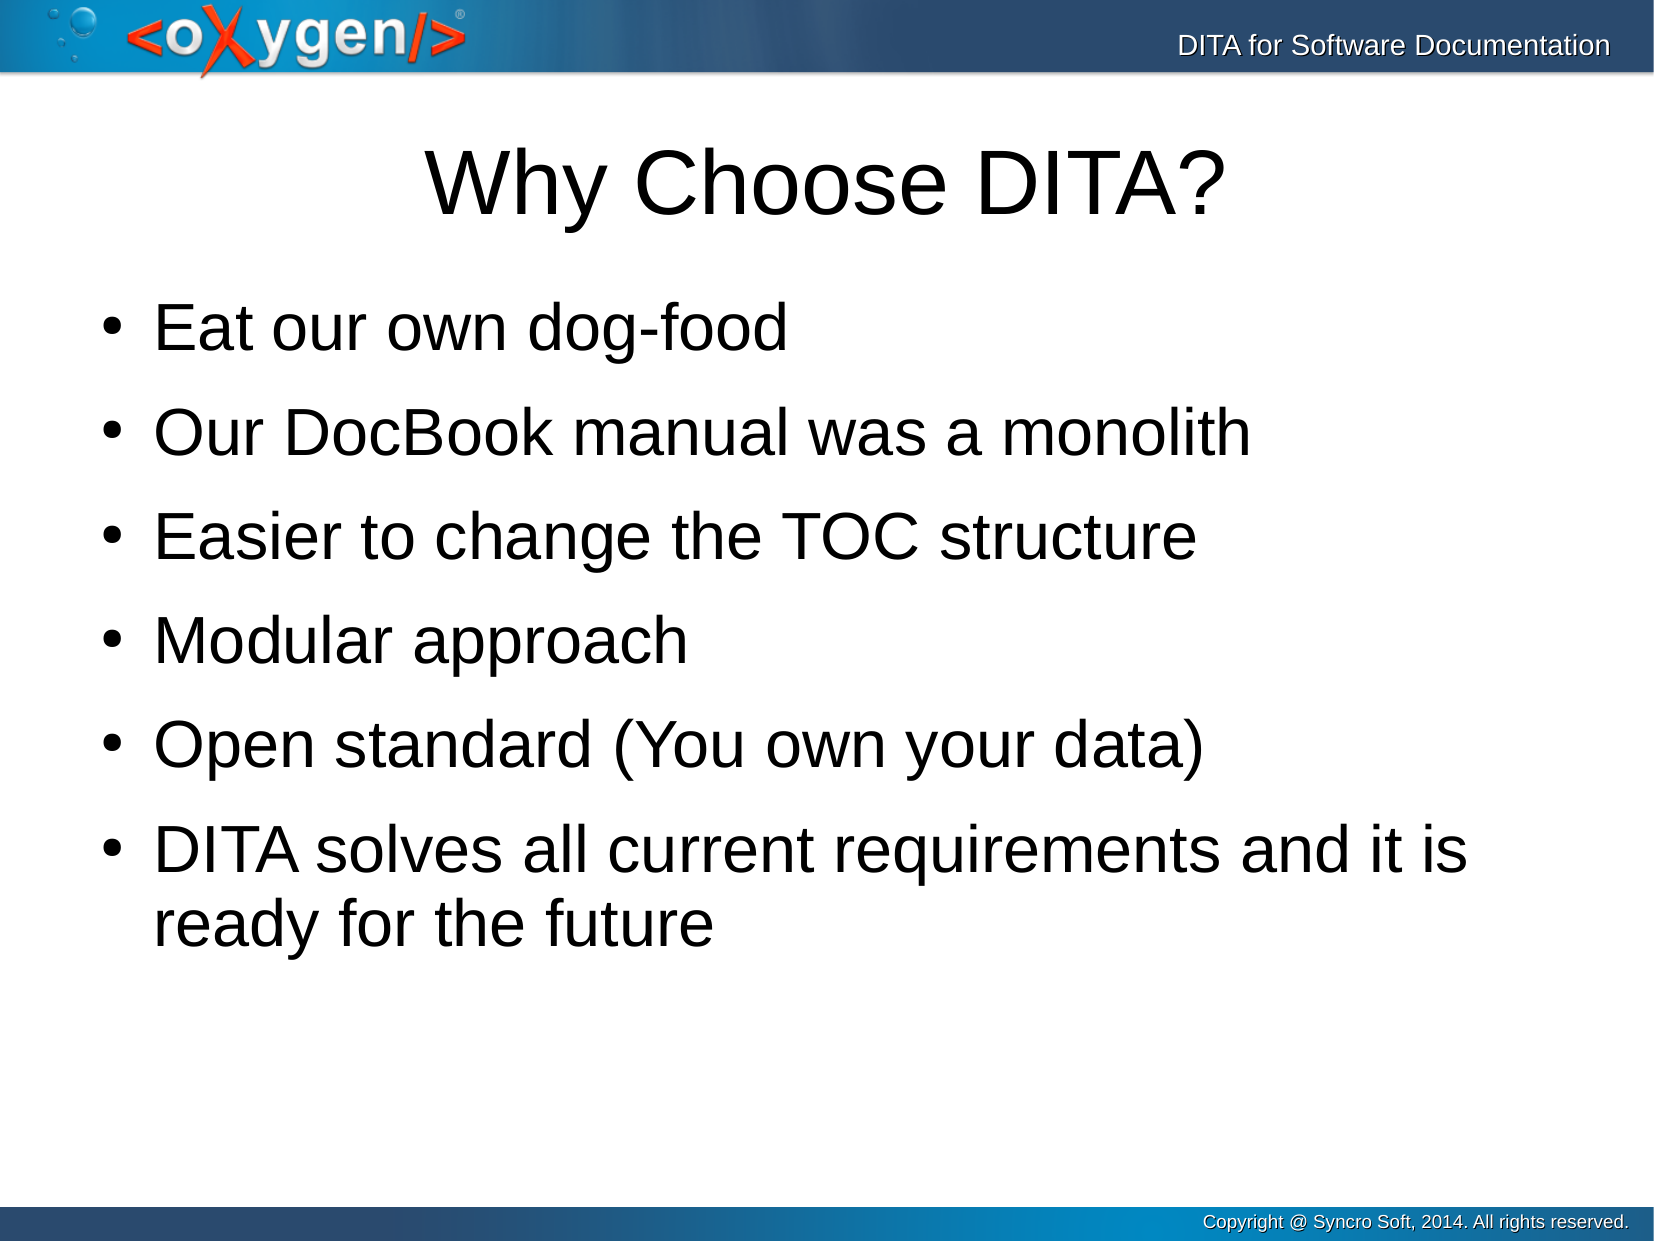

# Why Choose DITA?
Eat our own dog-food
Our DocBook manual was a monolith
Easier to change the TOC structure
Modular approach
Open standard (You own your data)
DITA solves all current requirements and it is ready for the future